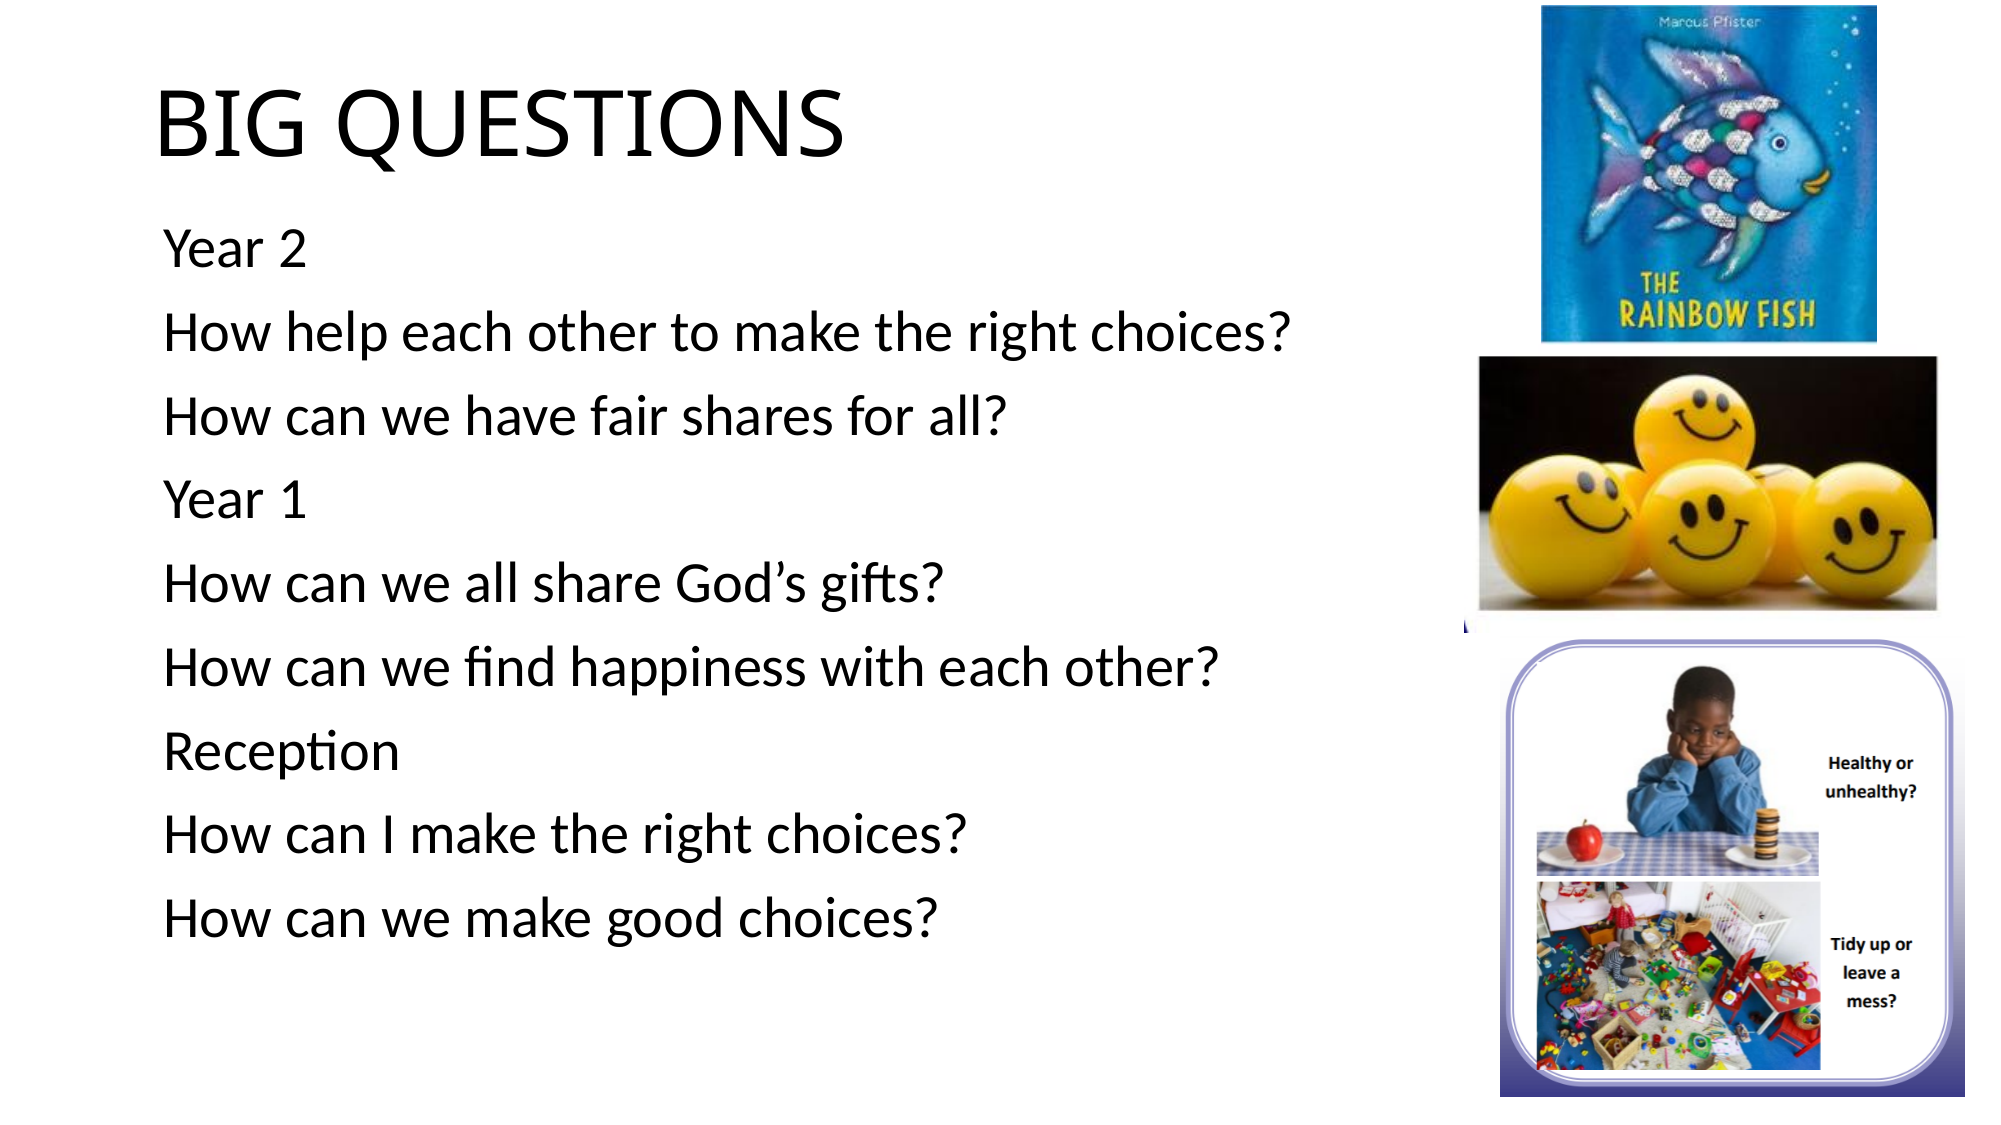

# BIG QUESTIONS
Year 2
How help each other to make the right choices?
How can we have fair shares for all?
Year 1
How can we all share God’s gifts?
How can we find happiness with each other?
Reception
How can I make the right choices?
How can we make good choices?